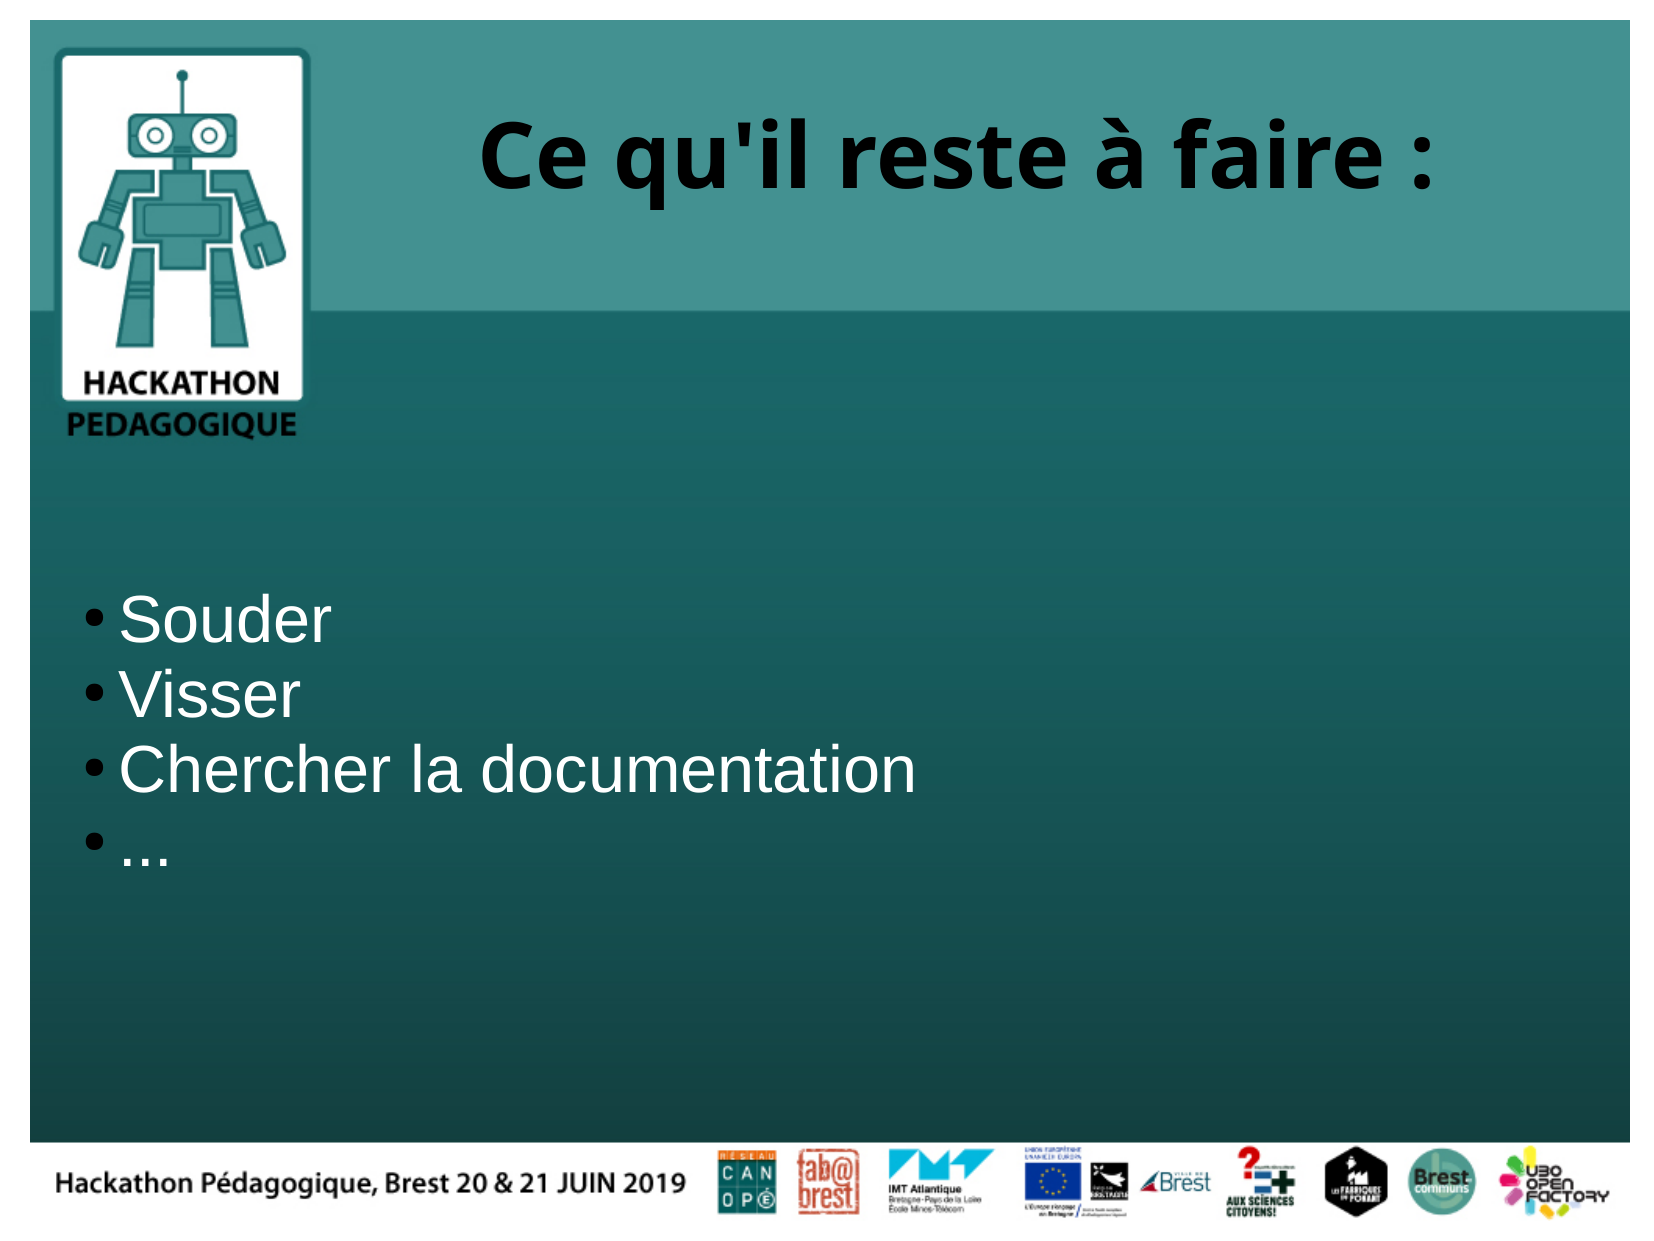

# Ce qu'il reste à faire :
Souder
Visser
Chercher la documentation
...